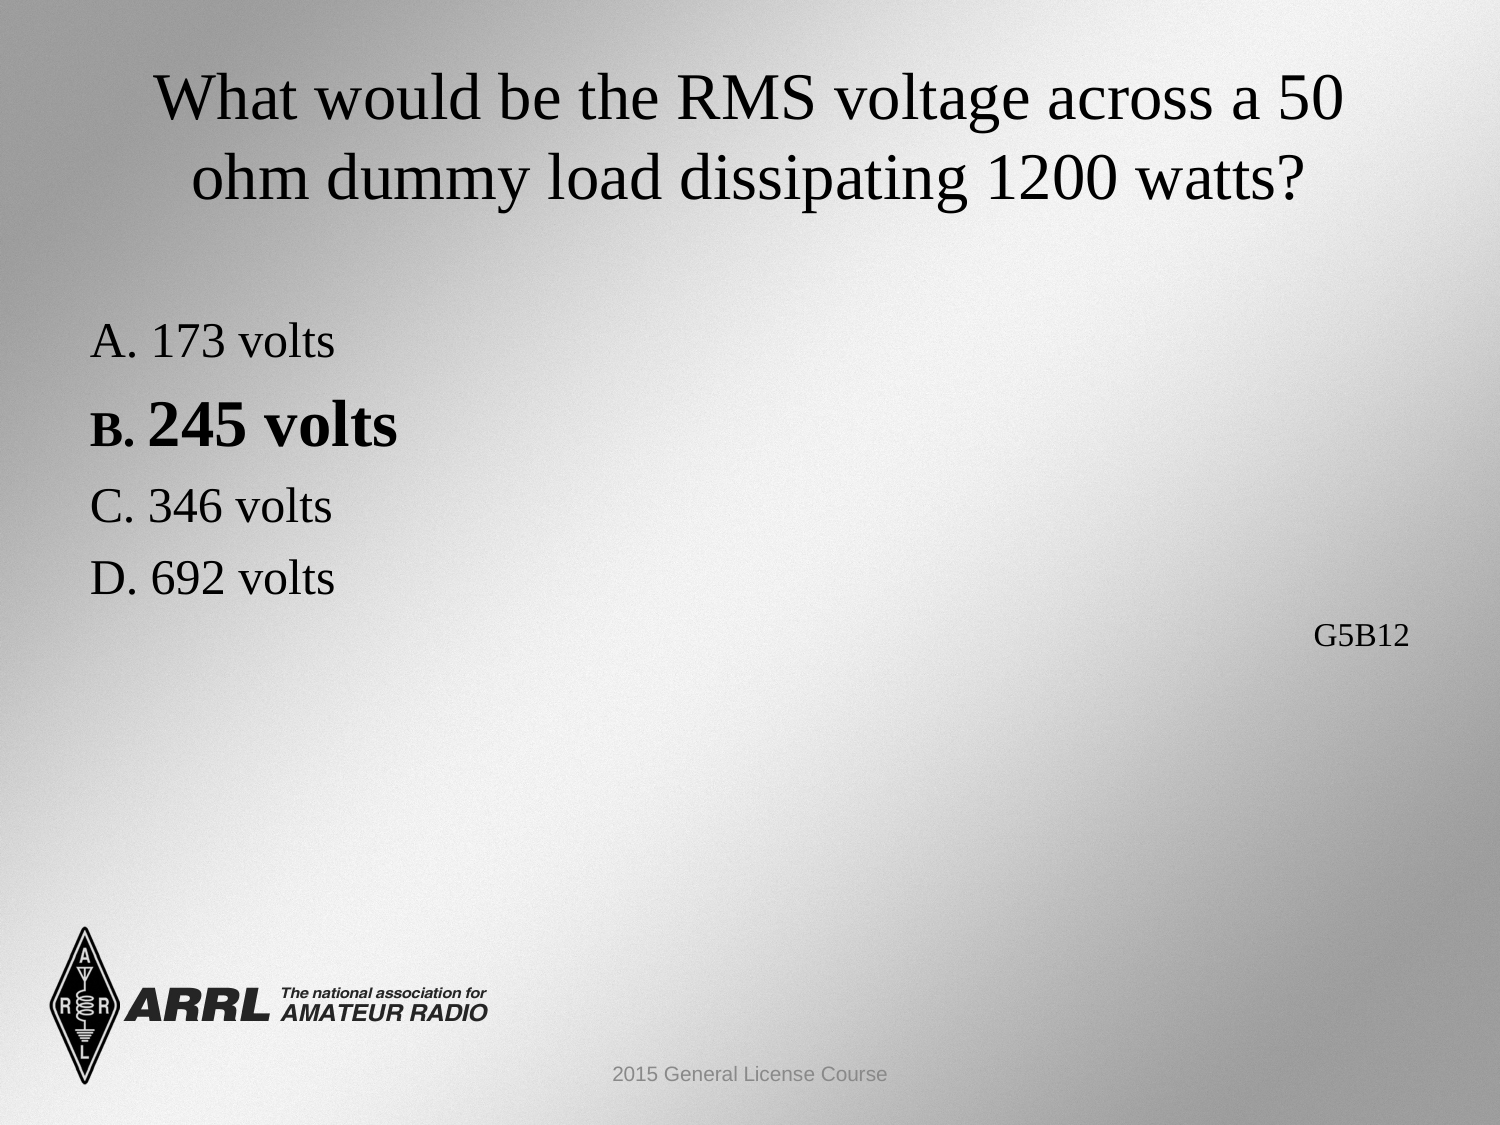

# What would be the RMS voltage across a 50 ohm dummy load dissipating 1200 watts?
A. 173 volts
B. 245 volts
C. 346 volts
D. 692 volts
 G5B12
2015 General License Course